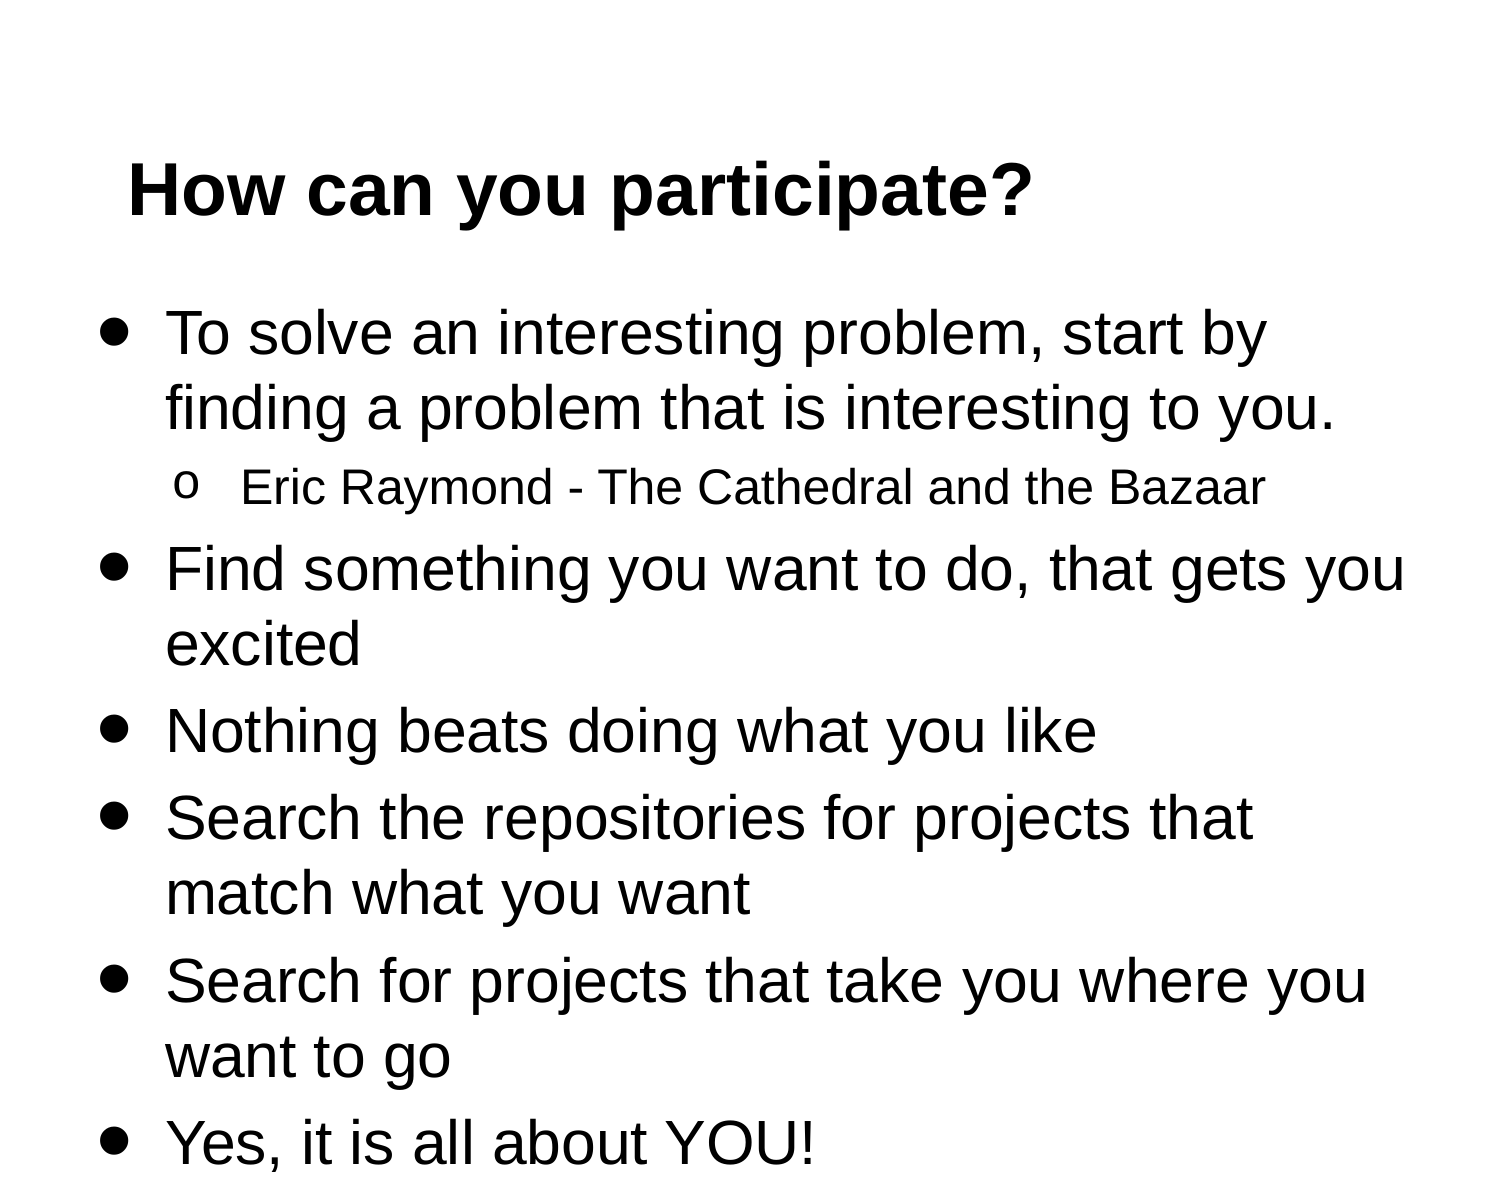

How can you participate?
# To solve an interesting problem, start by finding a problem that is interesting to you.
Eric Raymond - The Cathedral and the Bazaar
Find something you want to do, that gets you excited
Nothing beats doing what you like
Search the repositories for projects that match what you want
Search for projects that take you where you want to go
Yes, it is all about YOU!